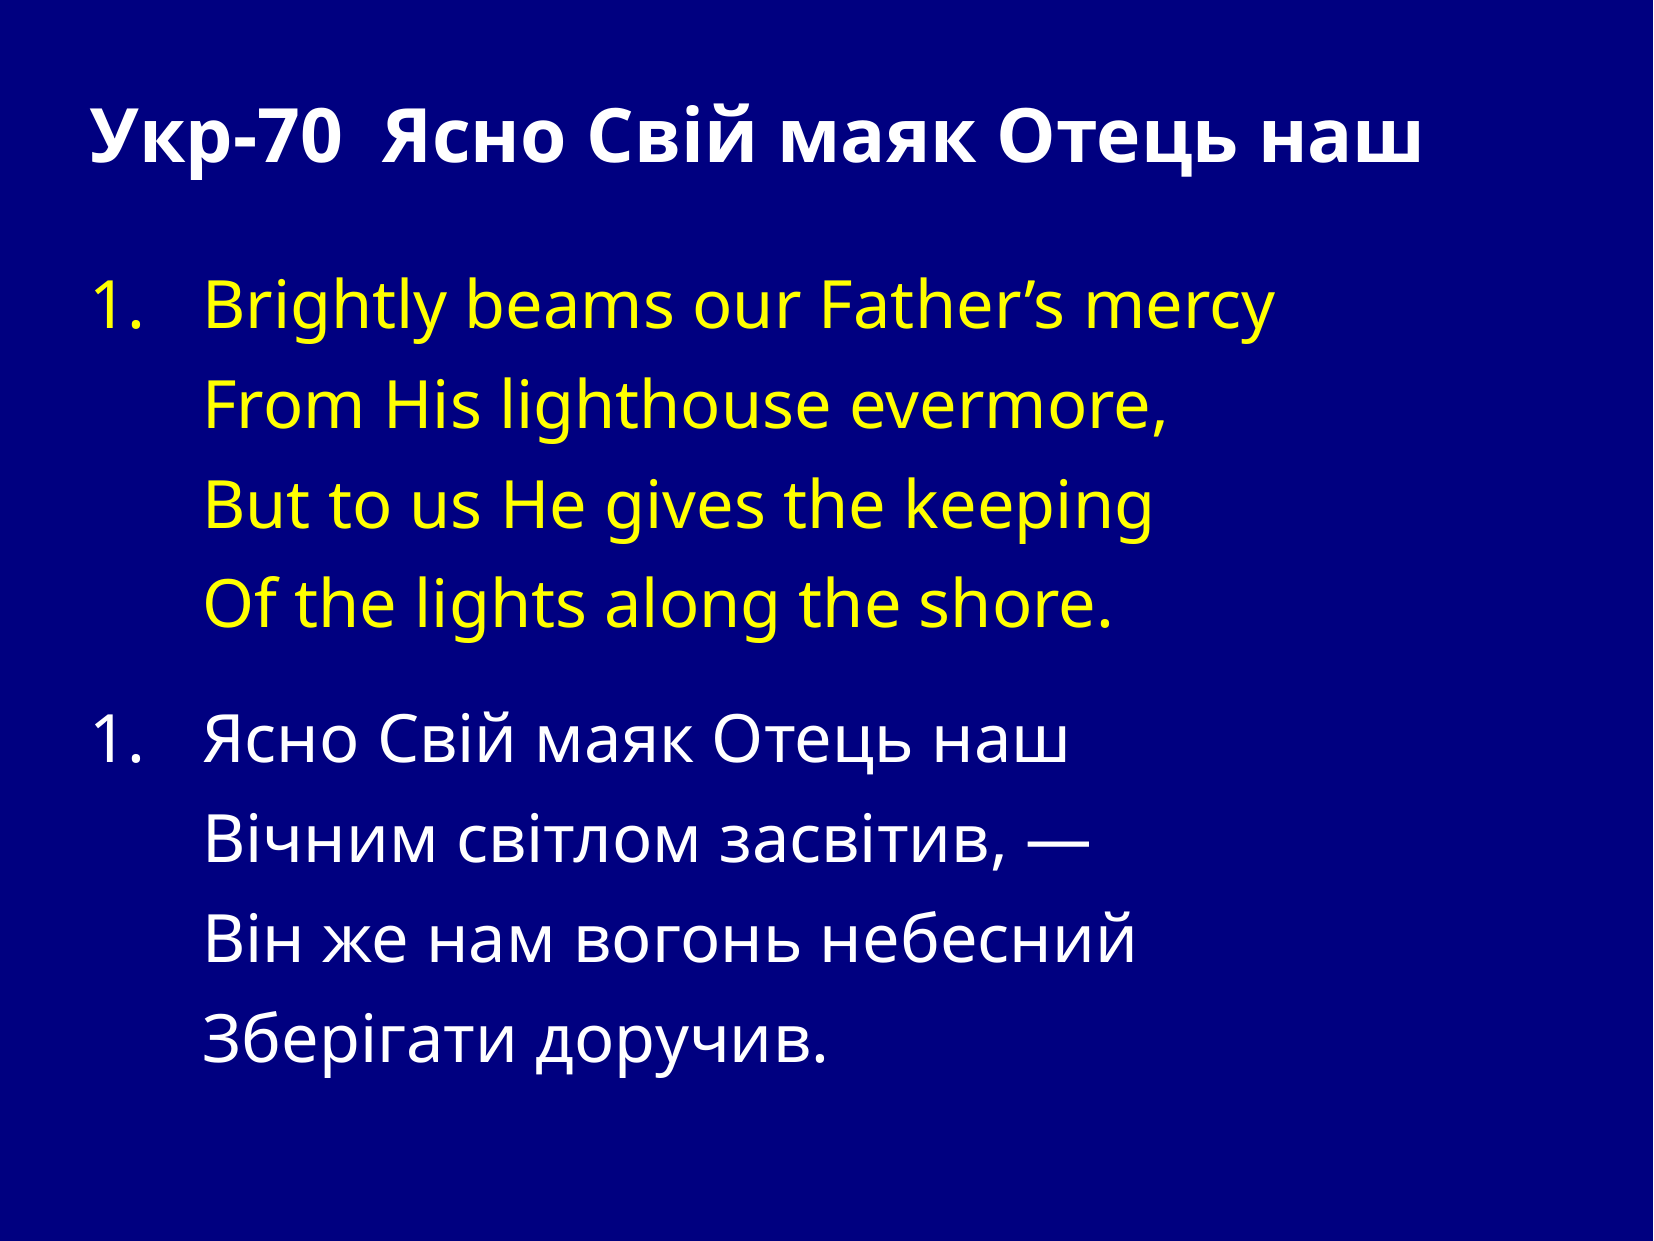

Укр-70 Ясно Свій маяк Отець наш
1.	Brightly beams our Father’s mercy
	From His lighthouse evermore,
	But to us He gives the keeping
	Of the lights along the shore.
1.	Ясно Свій маяк Отець наш
	Вічним світлом засвітив, ―
	Він же нам вогонь небесний
	Зберігати доручив.